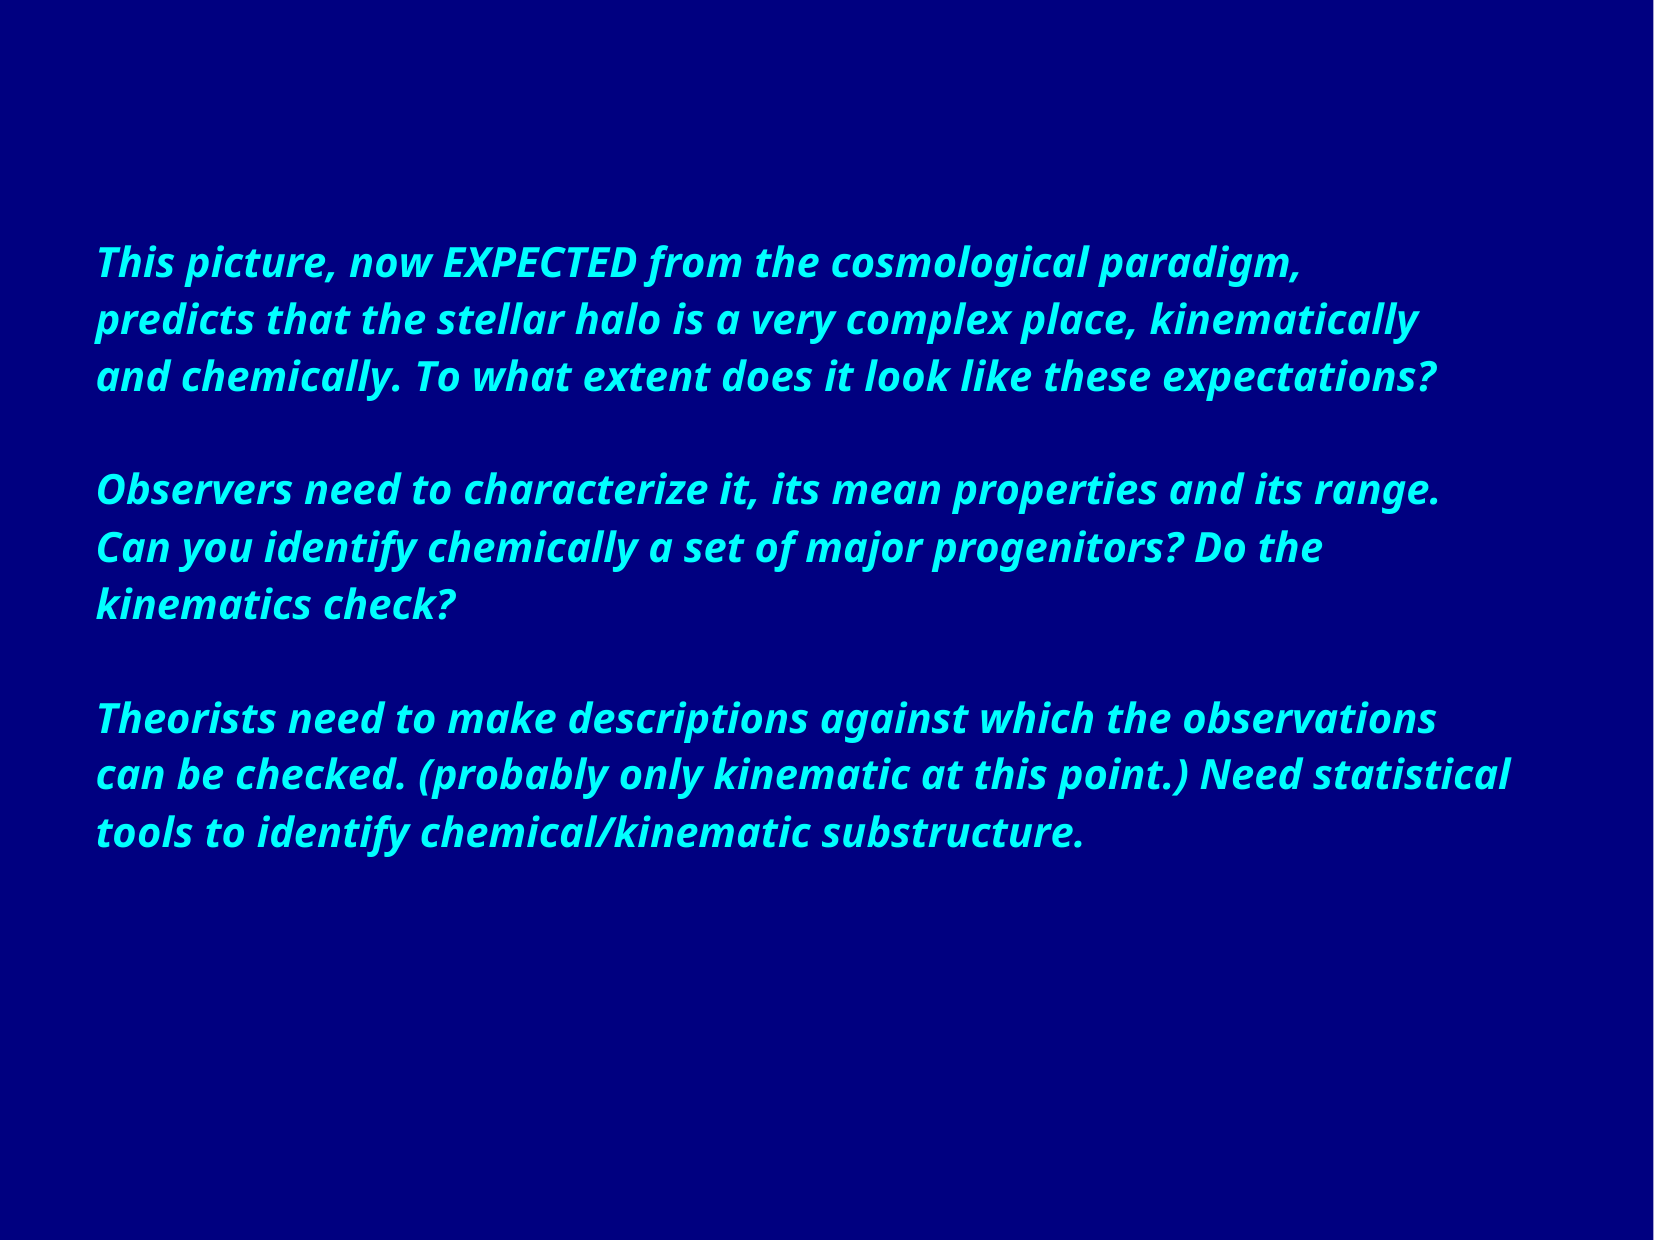

This picture, now EXPECTED from the cosmological paradigm,
predicts that the stellar halo is a very complex place, kinematically
and chemically. To what extent does it look like these expectations?
Observers need to characterize it, its mean properties and its range.
Can you identify chemically a set of major progenitors? Do the
kinematics check?
Theorists need to make descriptions against which the observations
can be checked. (probably only kinematic at this point.) Need statistical
tools to identify chemical/kinematic substructure.